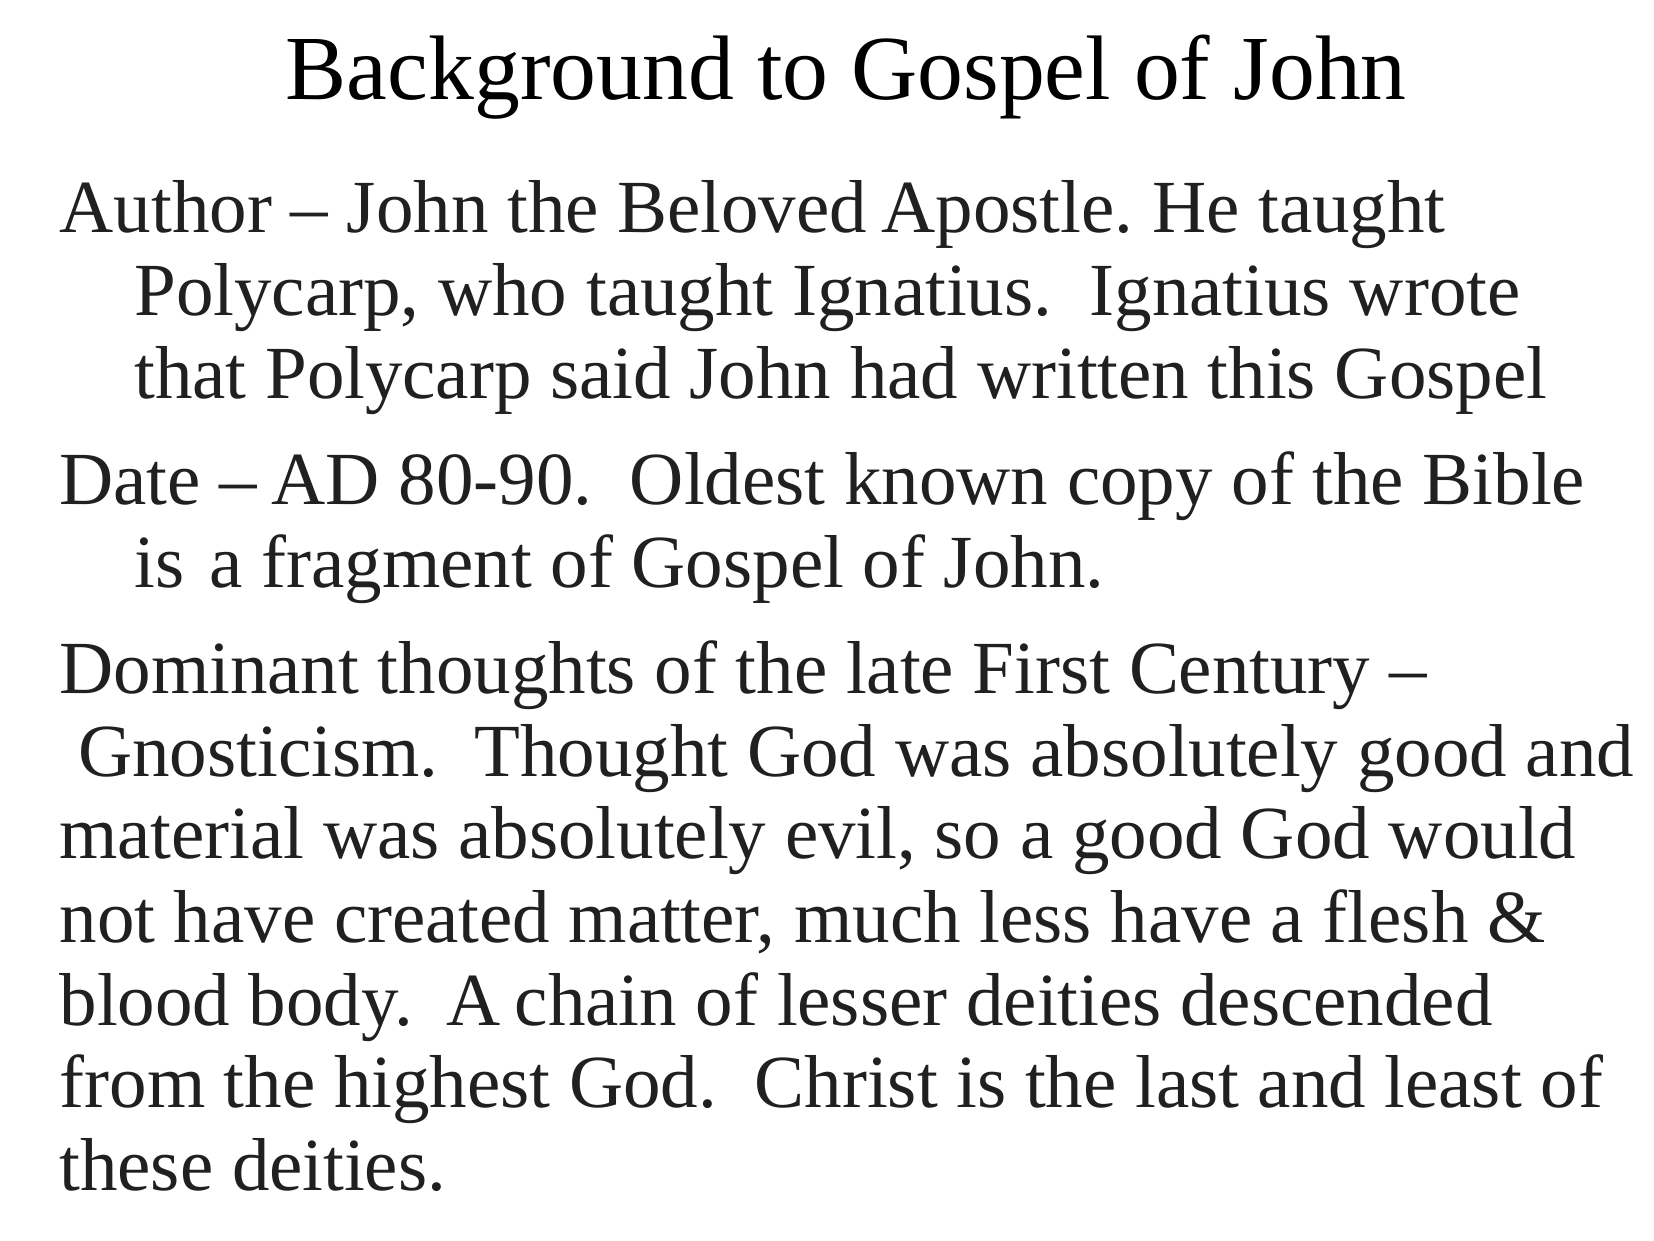

Background to Gospel of John
Author – John the Beloved Apostle. He taught 				Polycarp, who taught Ignatius. Ignatius wrote 			that Polycarp said John had written this Gospel
Date – AD 80-90. Oldest known copy of the Bible 		is 	a fragment of Gospel of John.
Dominant thoughts of the late First Century –
 Gnosticism. Thought God was absolutely good and material was absolutely evil, so a good God would not have created matter, much less have a flesh & blood body. A chain of lesser deities descended from the highest God. Christ is the last and least of these deities.